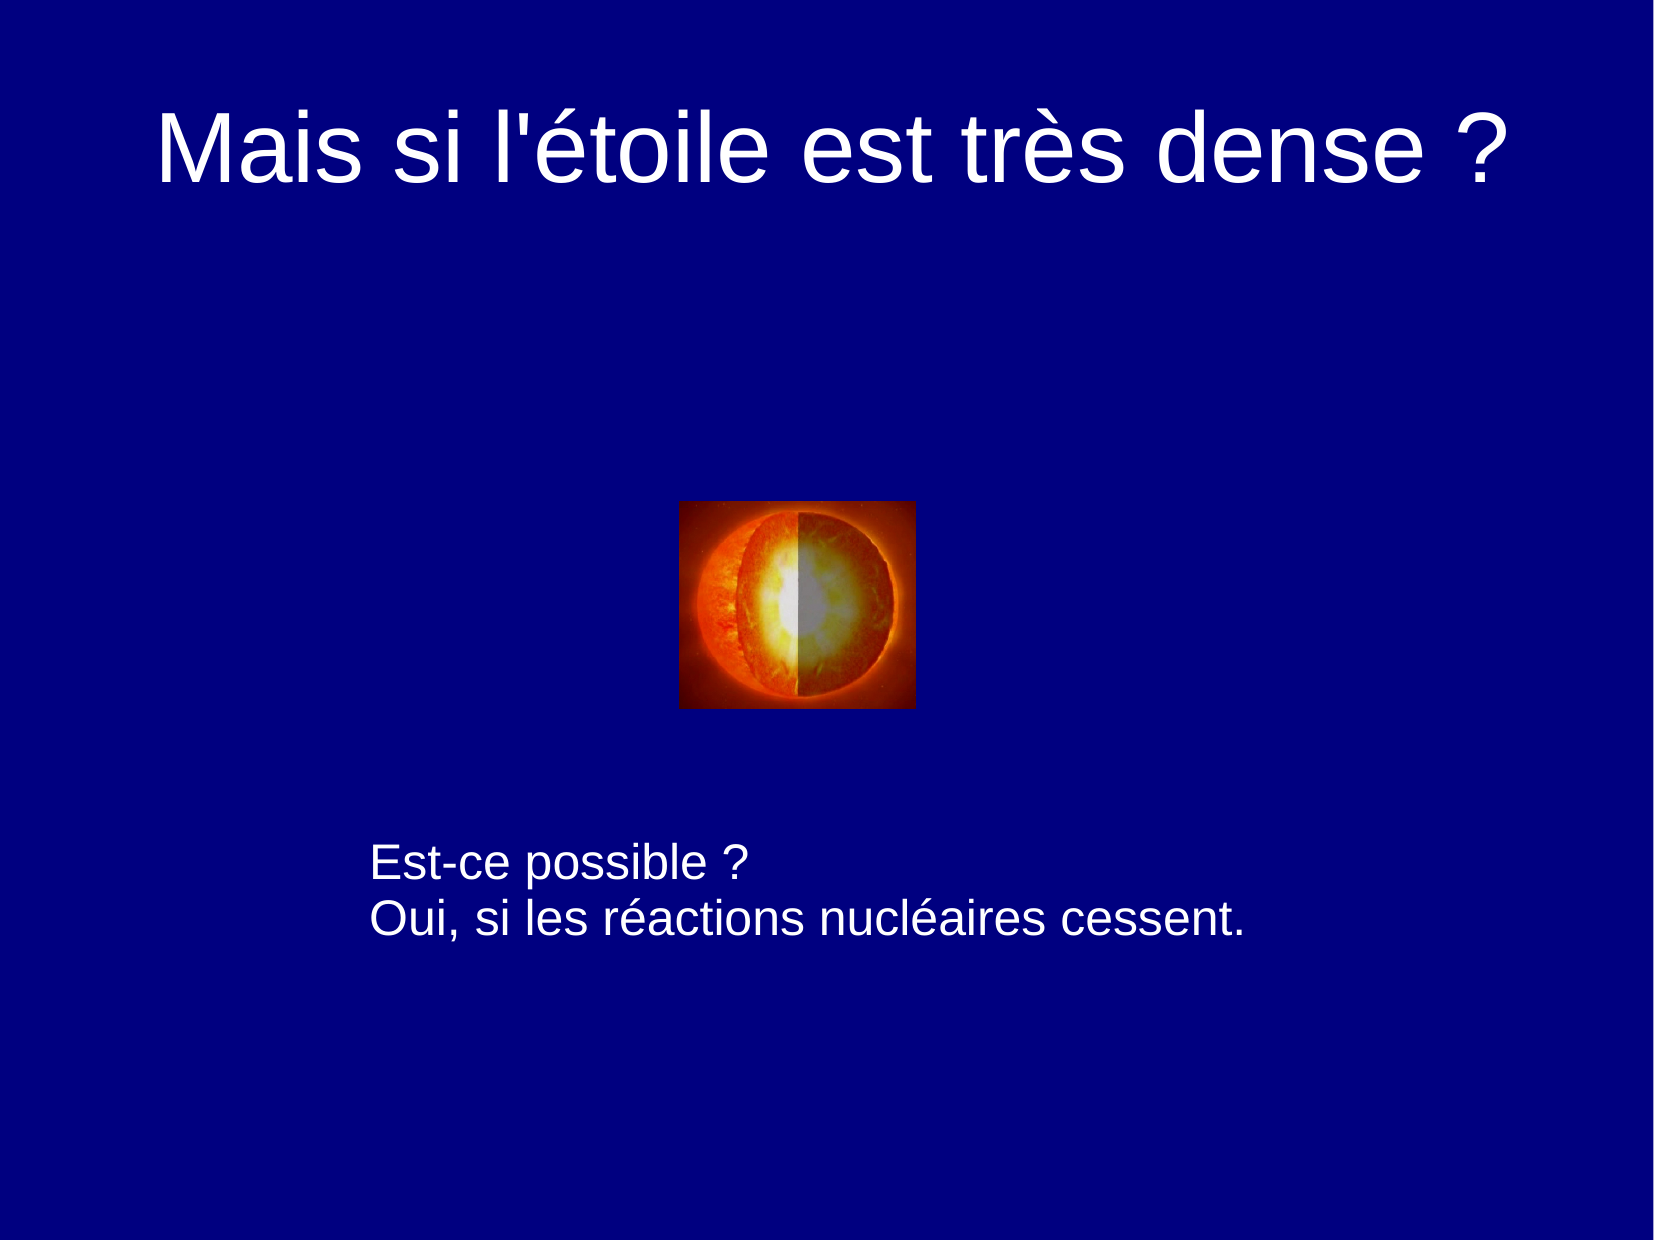

# Mais si l'étoile est très dense ?
Est-ce possible ?
Oui, si les réactions nucléaires cessent.